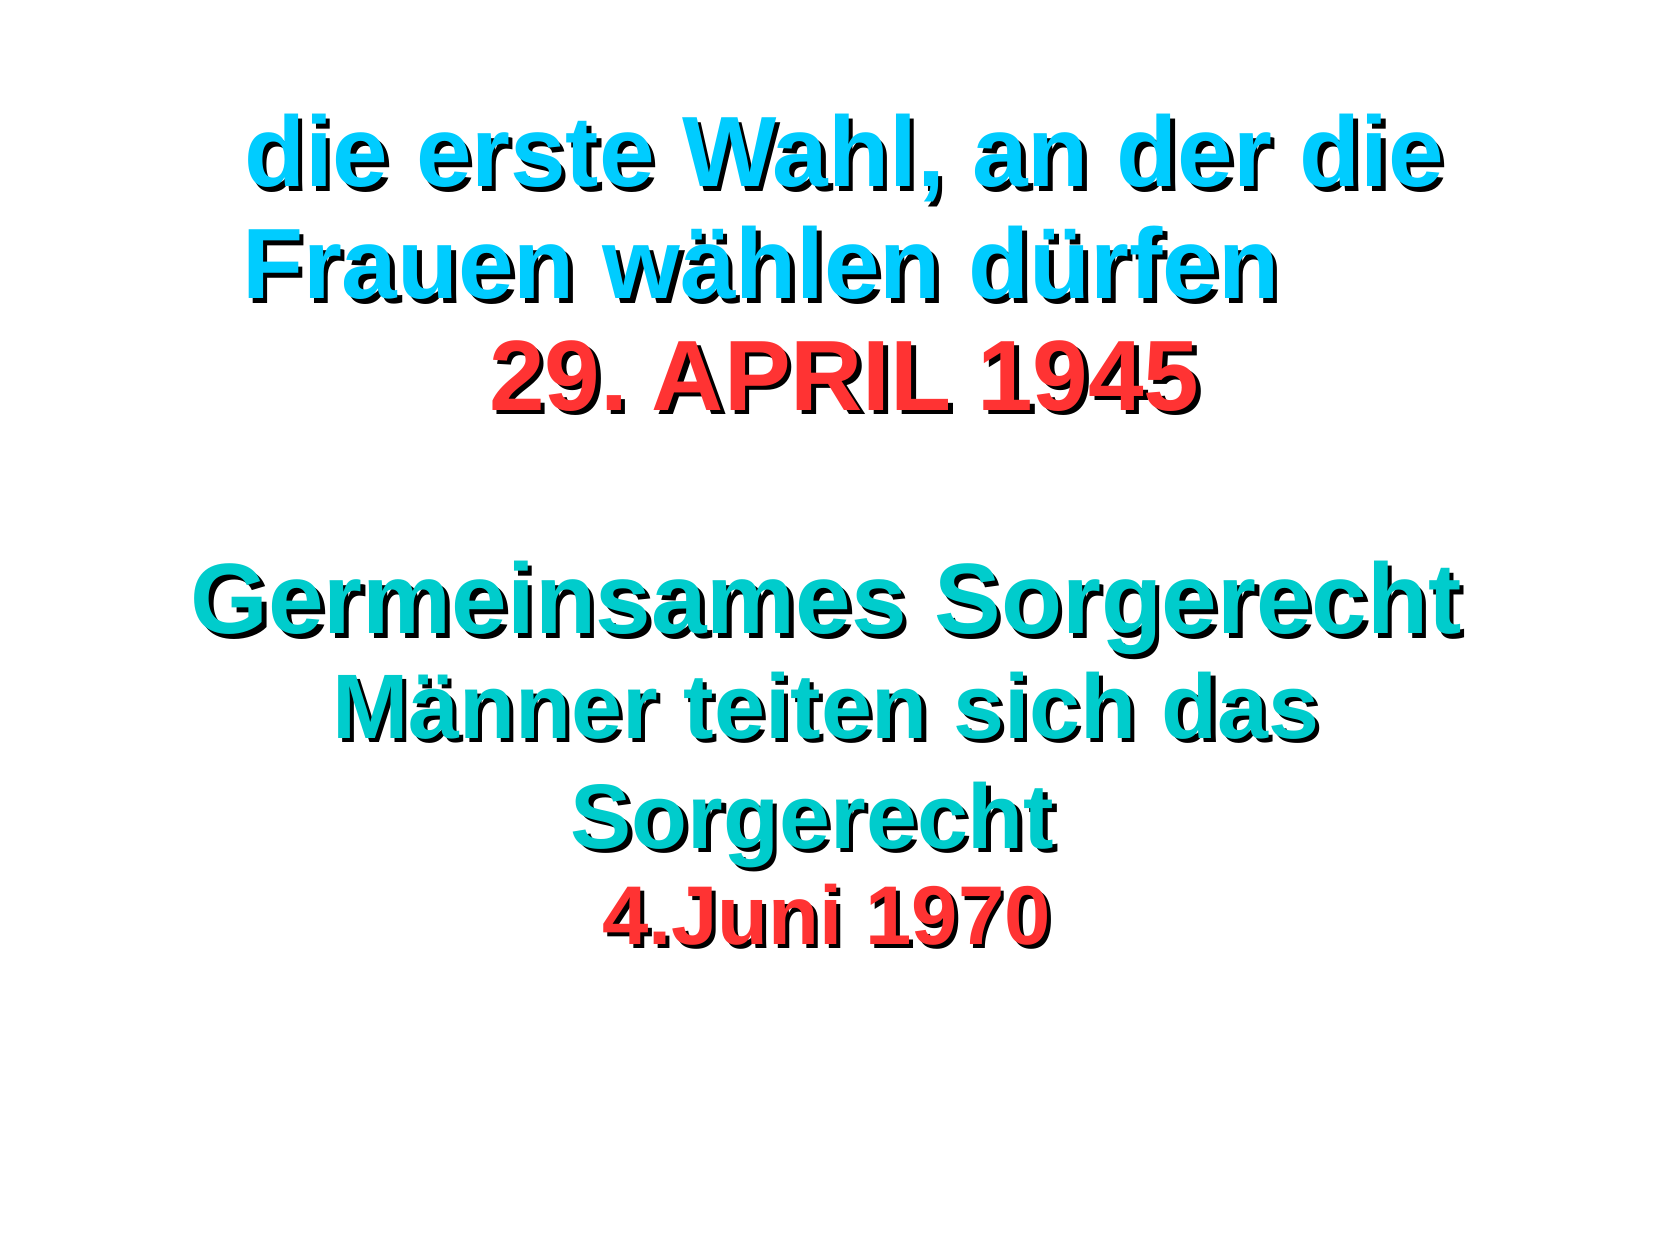

# die erste Wahl, an der die Frauen wählen dürfen
29. APRIL 1945
Germeinsames Sorgerecht
Männer teiten sich das Sorgerecht
4.Juni 1970